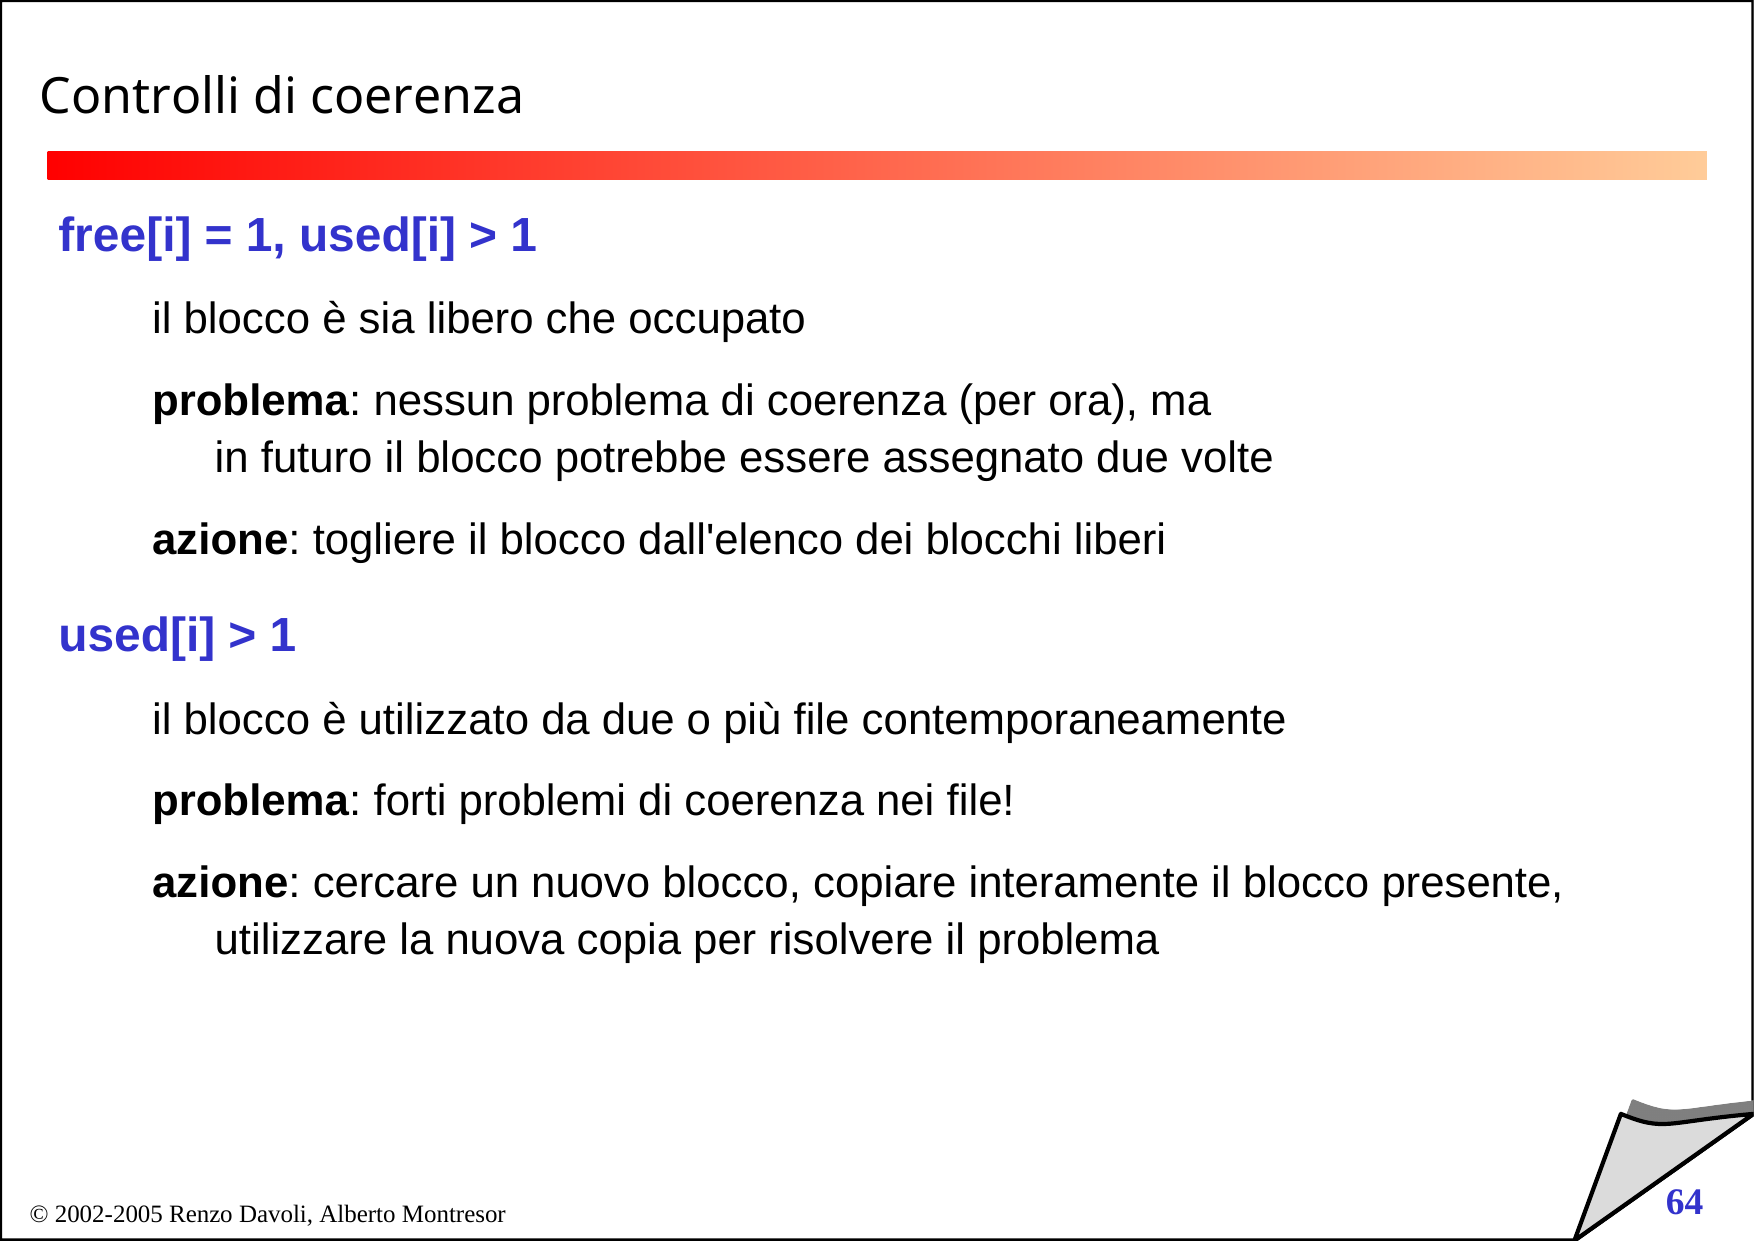

# Controlli di coerenza
free[i] = 1, used[i] > 1
il blocco è sia libero che occupato
problema: nessun problema di coerenza (per ora), ma
in futuro il blocco potrebbe essere assegnato due volte
azione: togliere il blocco dall'elenco dei blocchi liberi
used[i] > 1
il blocco è utilizzato da due o più file contemporaneamente
problema: forti problemi di coerenza nei file!
azione: cercare un nuovo blocco, copiare interamente il blocco presente, utilizzare la nuova copia per risolvere il problema